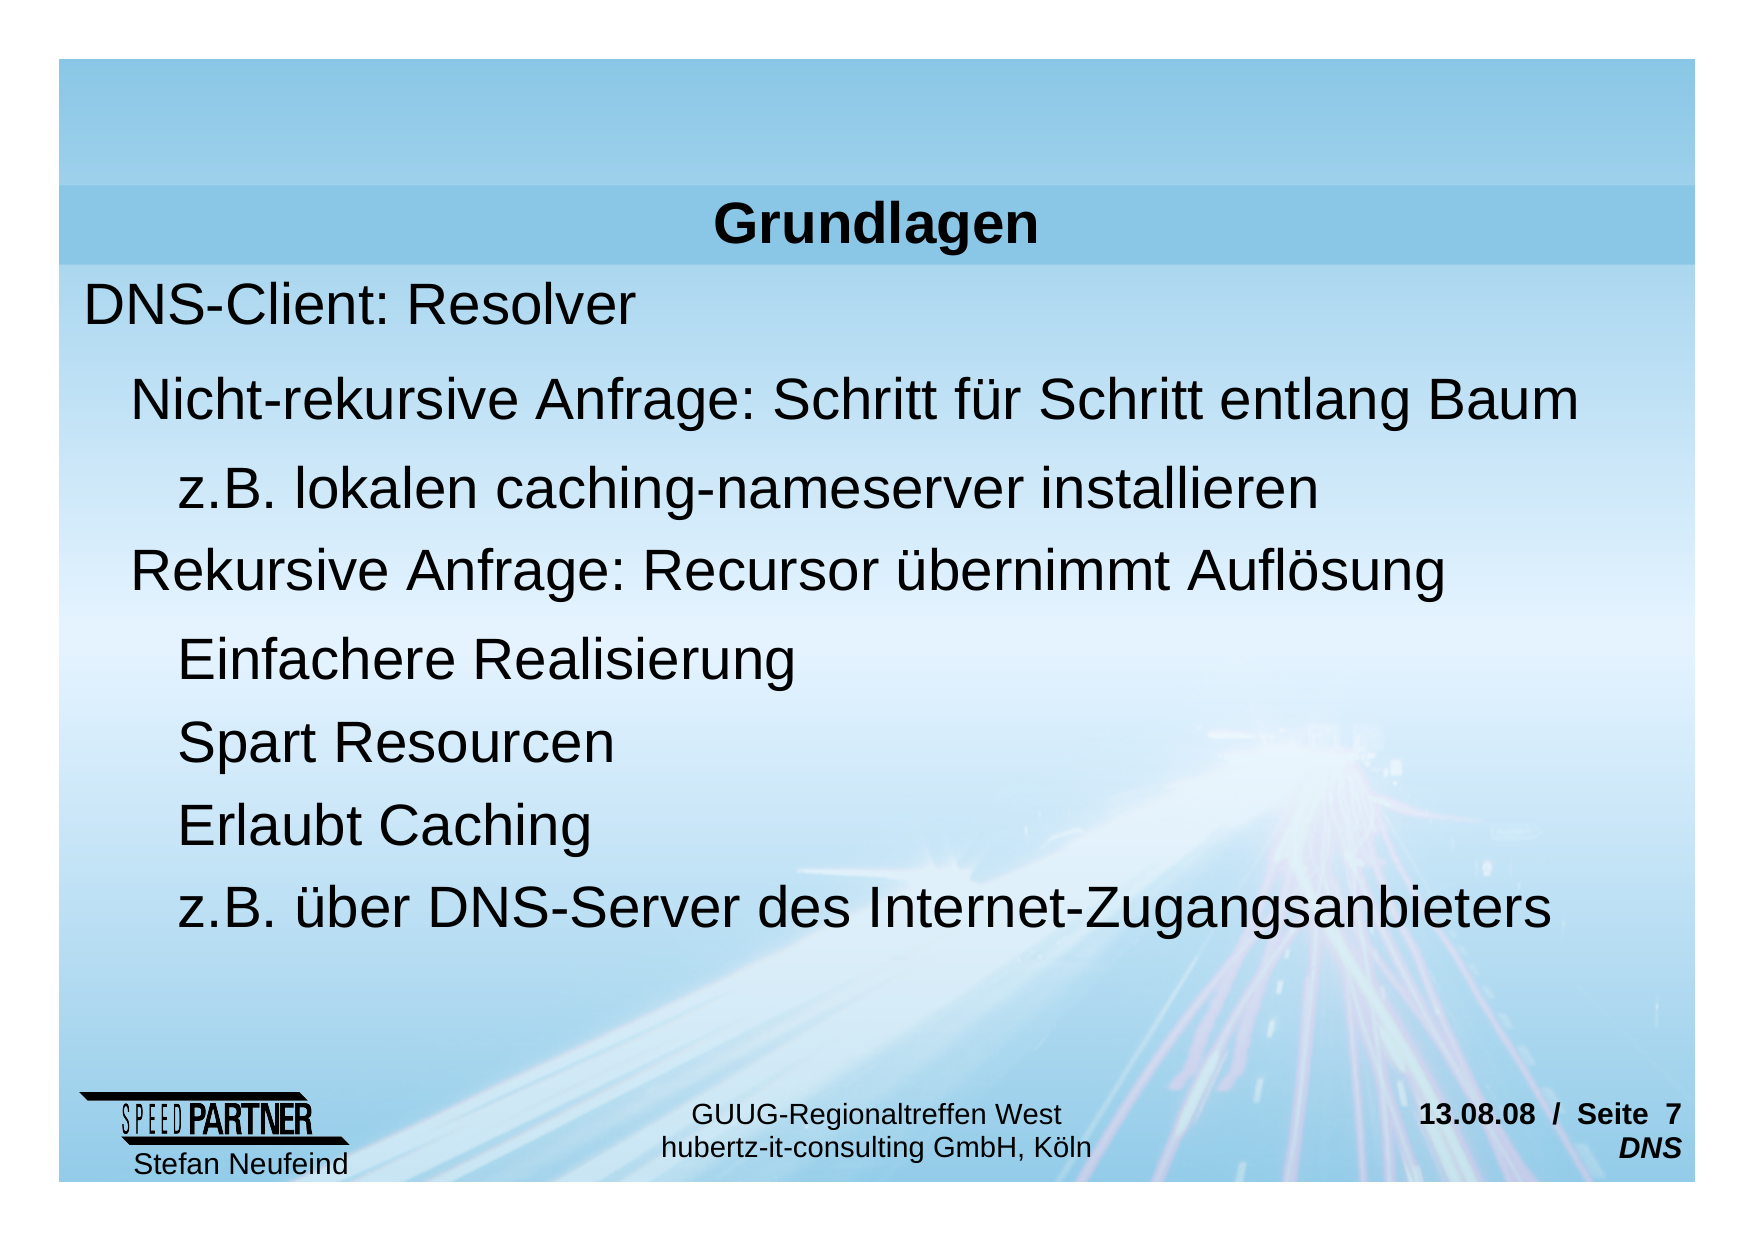

# Grundlagen
DNS-Client: Resolver
Nicht-rekursive Anfrage: Schritt für Schritt entlang Baum
z.B. lokalen caching-nameserver installieren
Rekursive Anfrage: Recursor übernimmt Auflösung
Einfachere Realisierung
Spart Resourcen
Erlaubt Caching
z.B. über DNS-Server des Internet-Zugangsanbieters